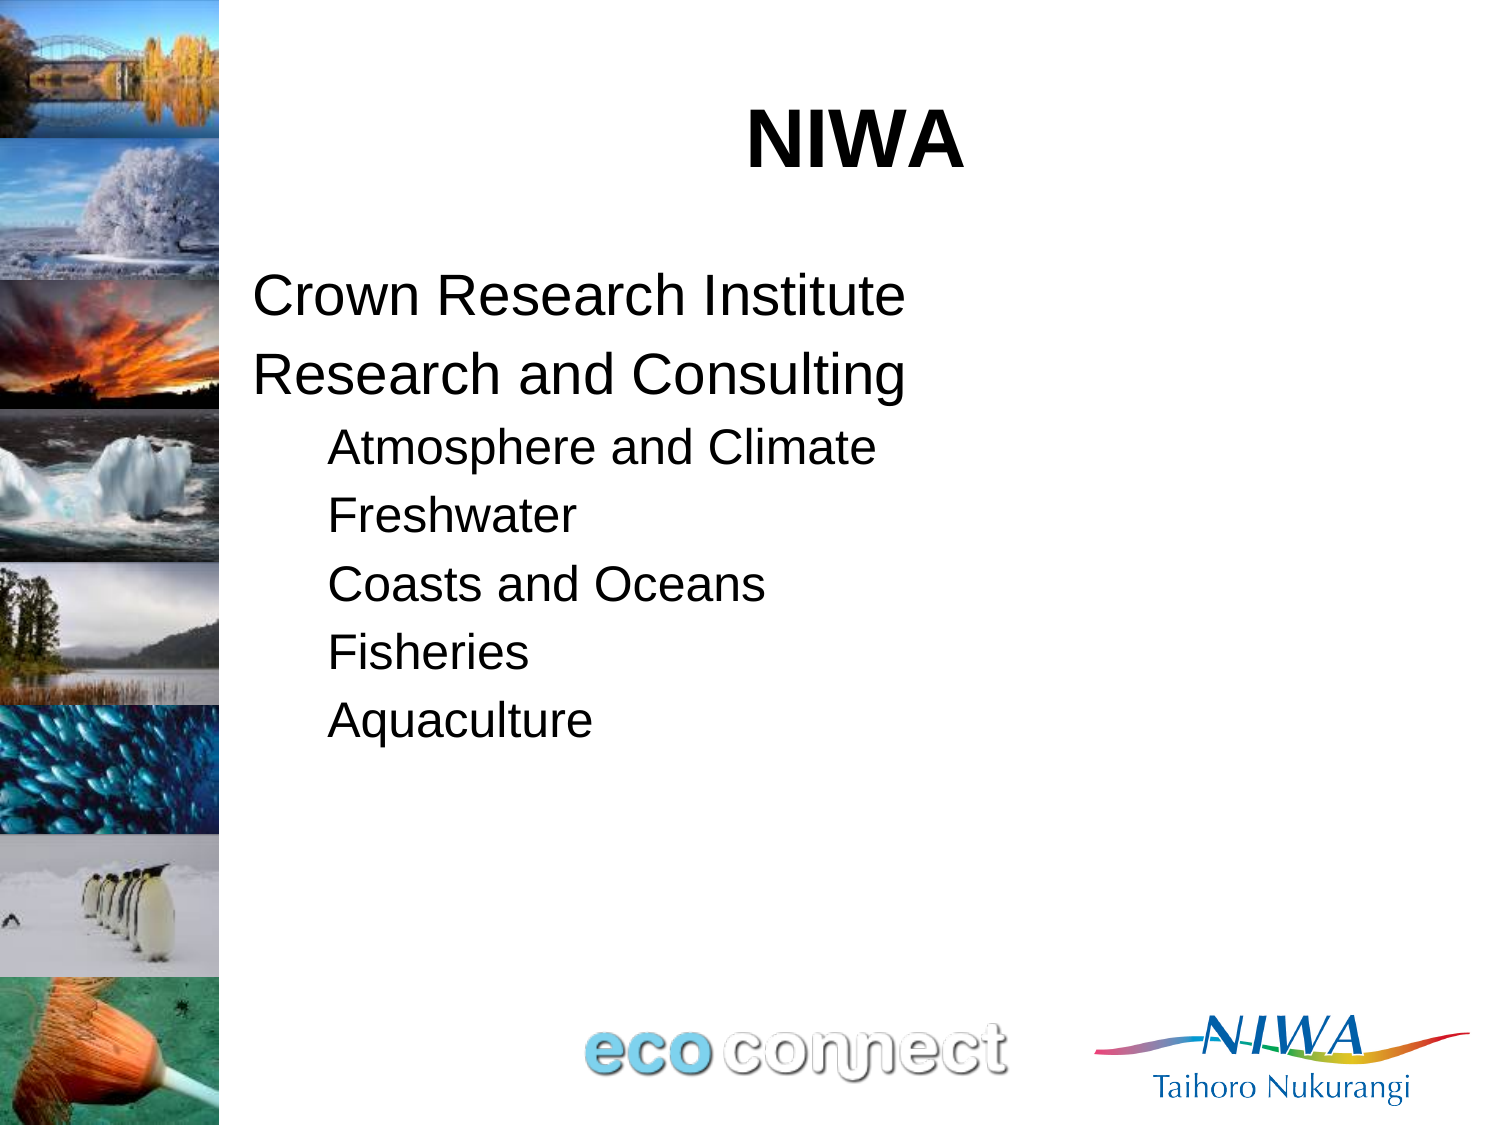

# NIWA
Crown Research Institute
Research and Consulting
Atmosphere and Climate
Freshwater
Coasts and Oceans
Fisheries
Aquaculture